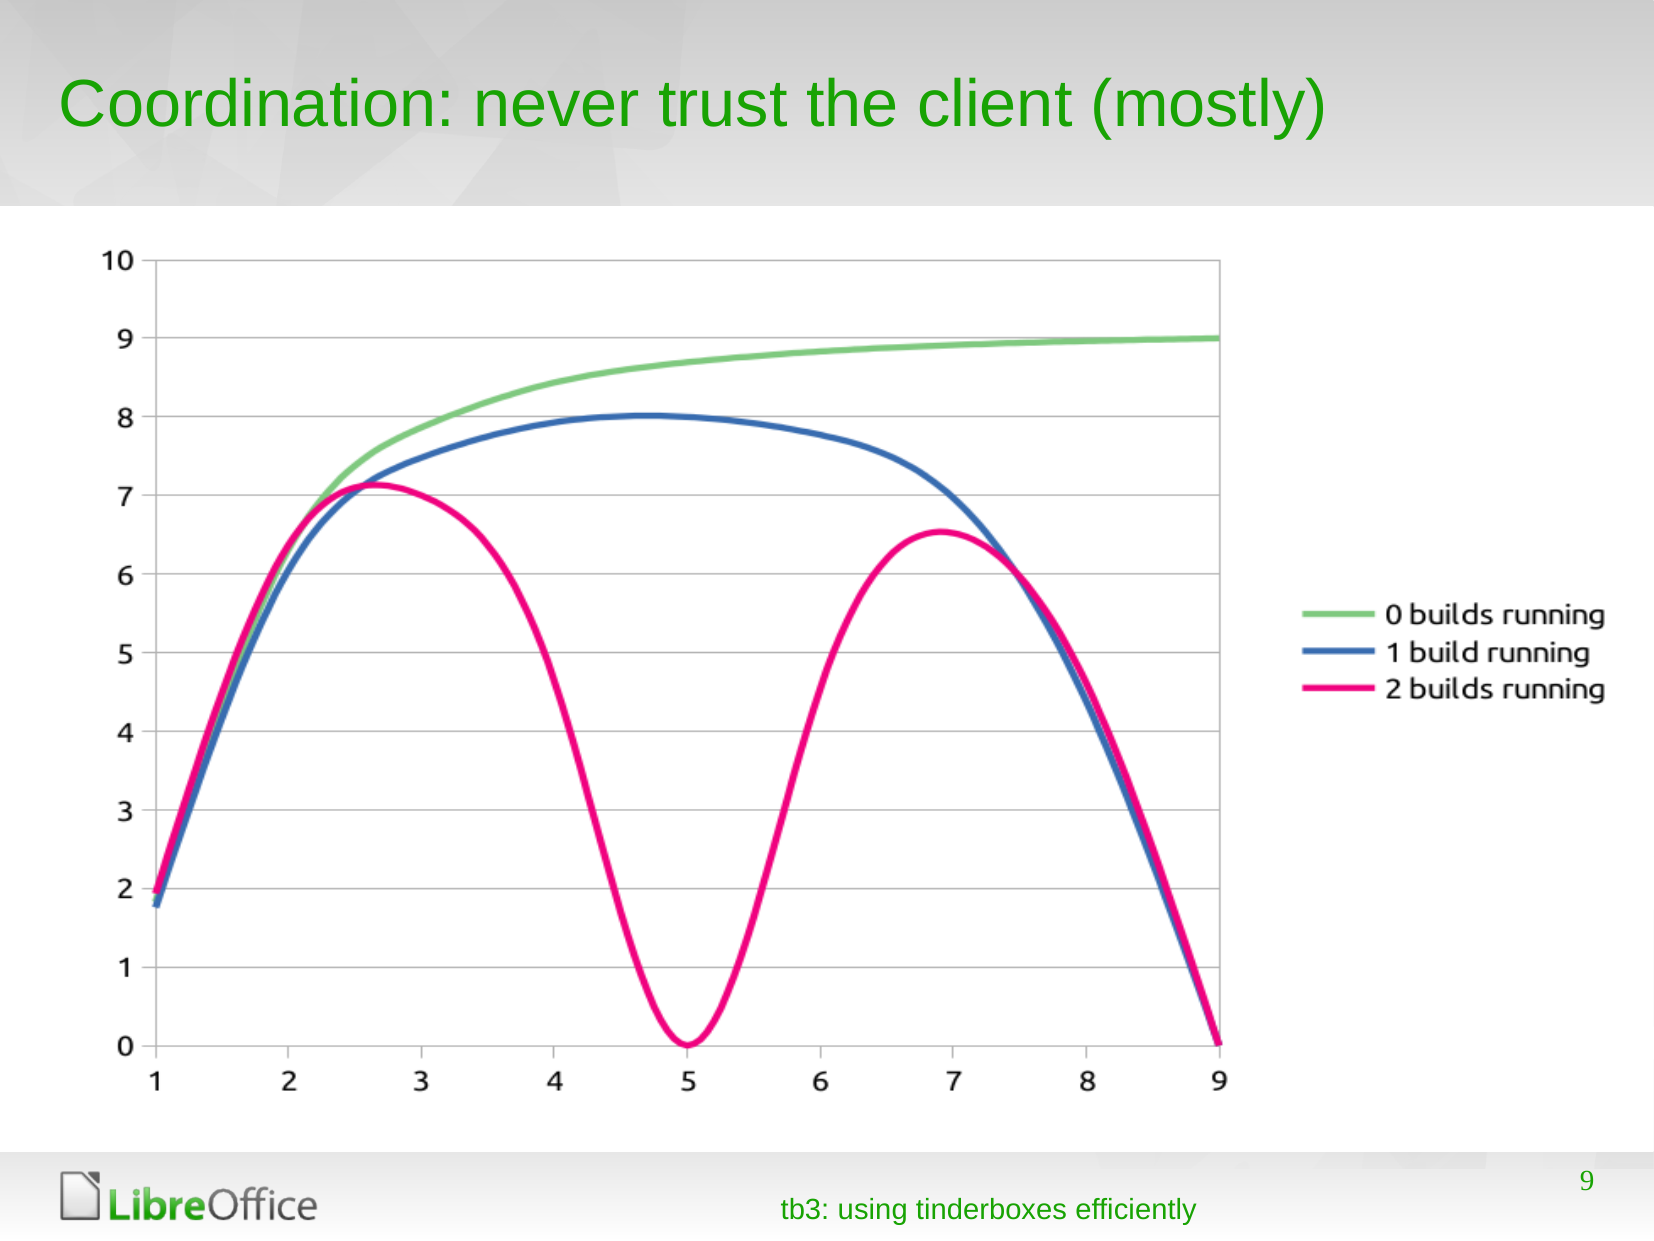

# Coordination: never trust the client (mostly)
9
liberating productivity